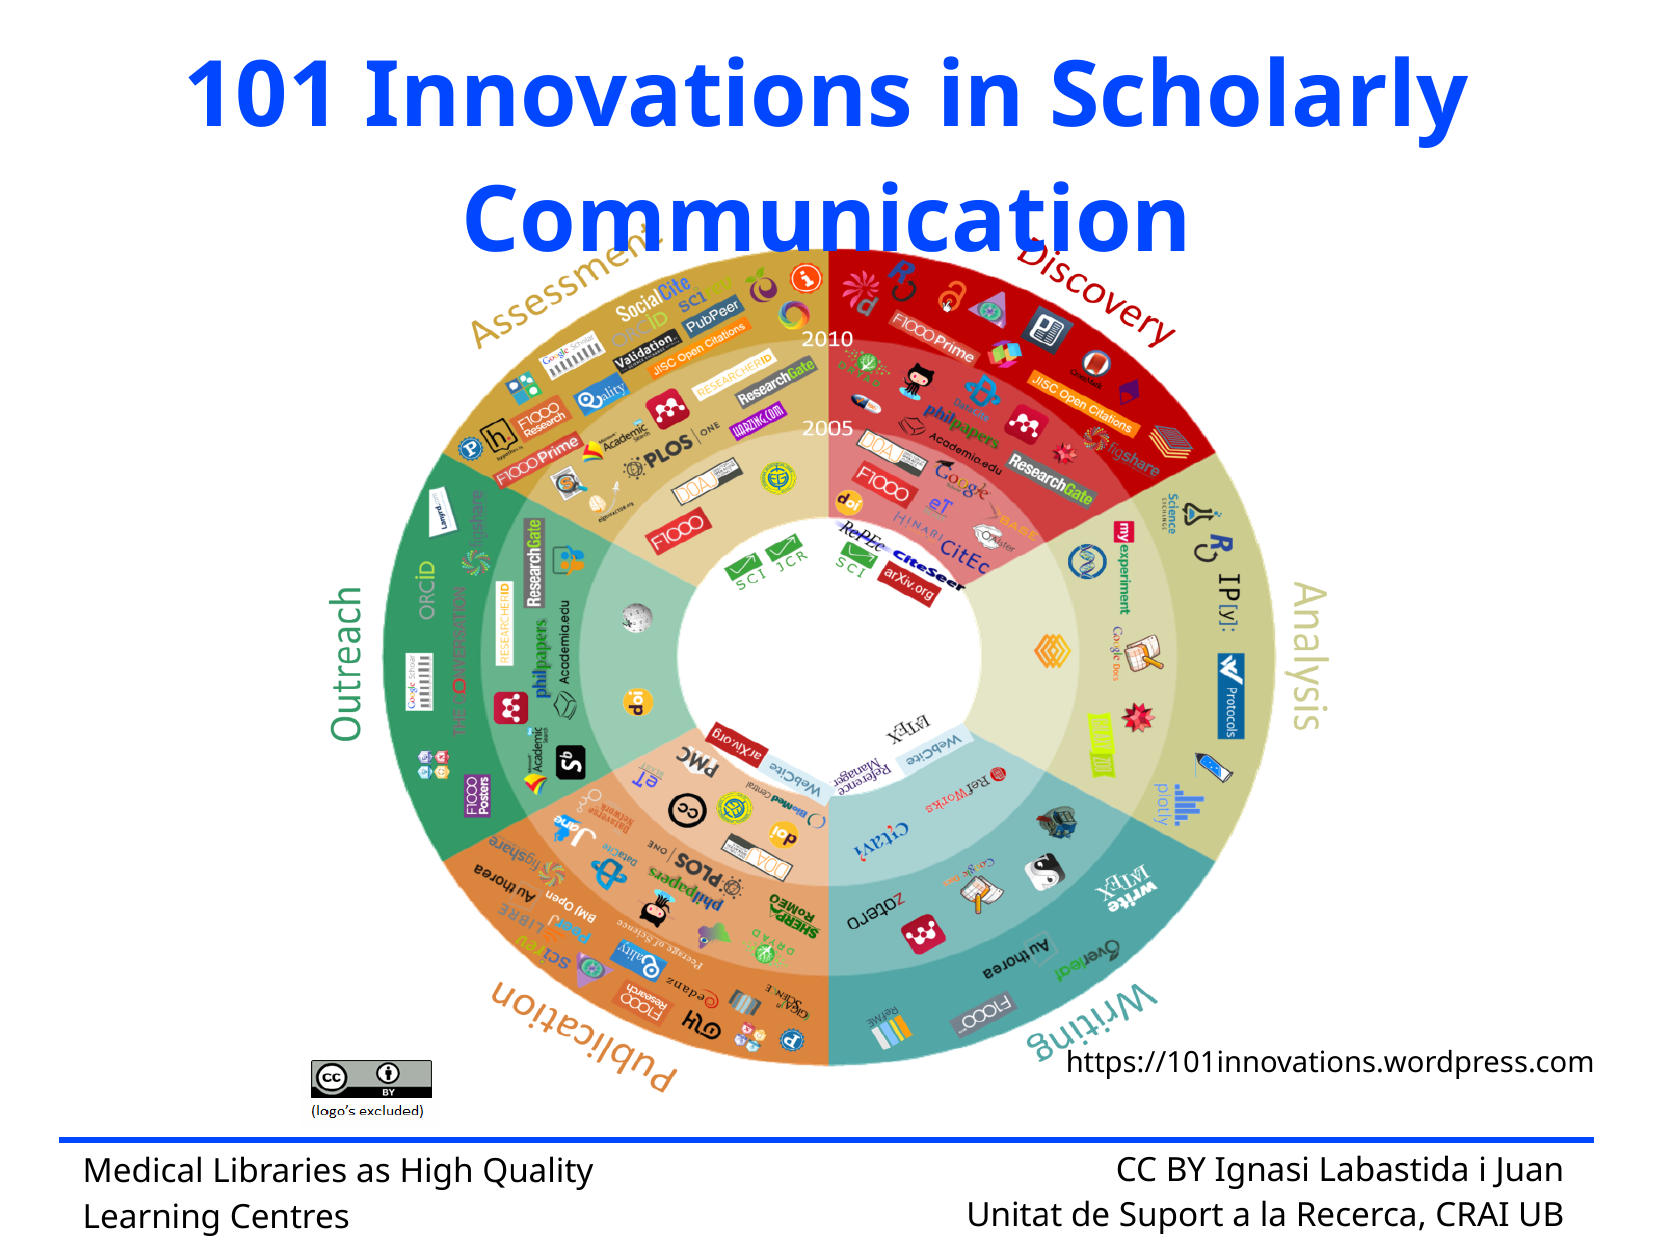

# 101 Innovations in Scholarly Communication
https://101innovations.wordpress.com